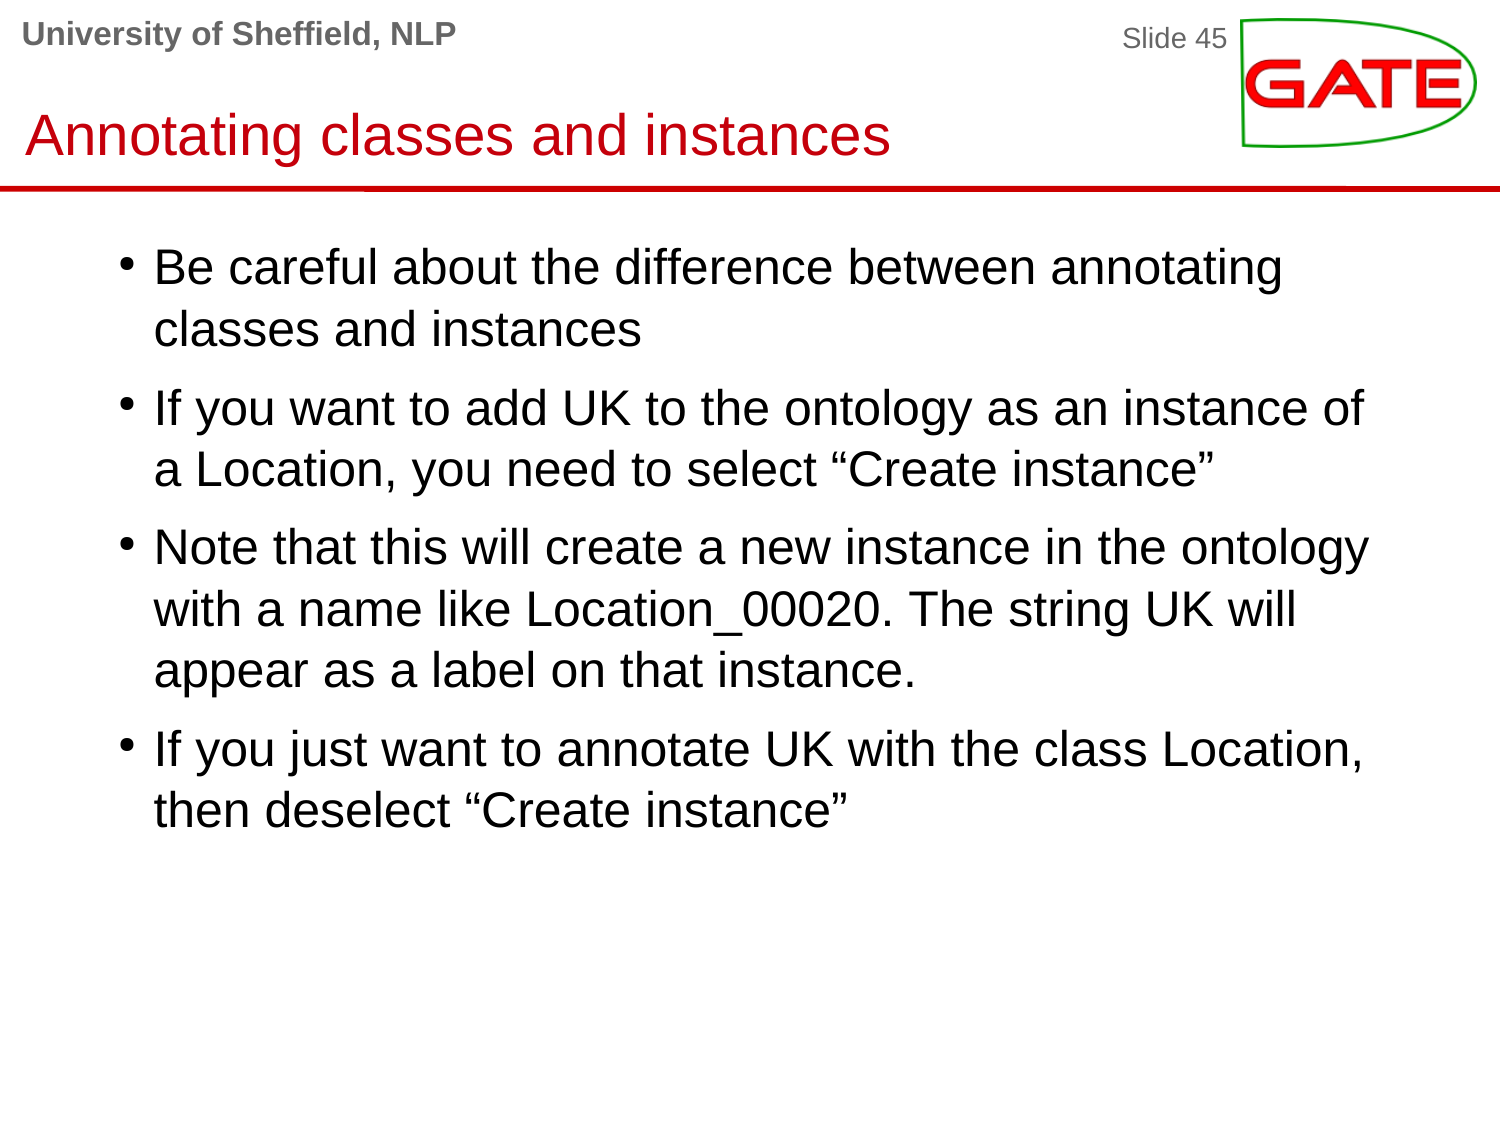

45
# Annotating classes and instances
Be careful about the difference between annotating classes and instances
If you want to add UK to the ontology as an instance of a Location, you need to select “Create instance”
Note that this will create a new instance in the ontology with a name like Location_00020. The string UK will appear as a label on that instance.
If you just want to annotate UK with the class Location, then deselect “Create instance”